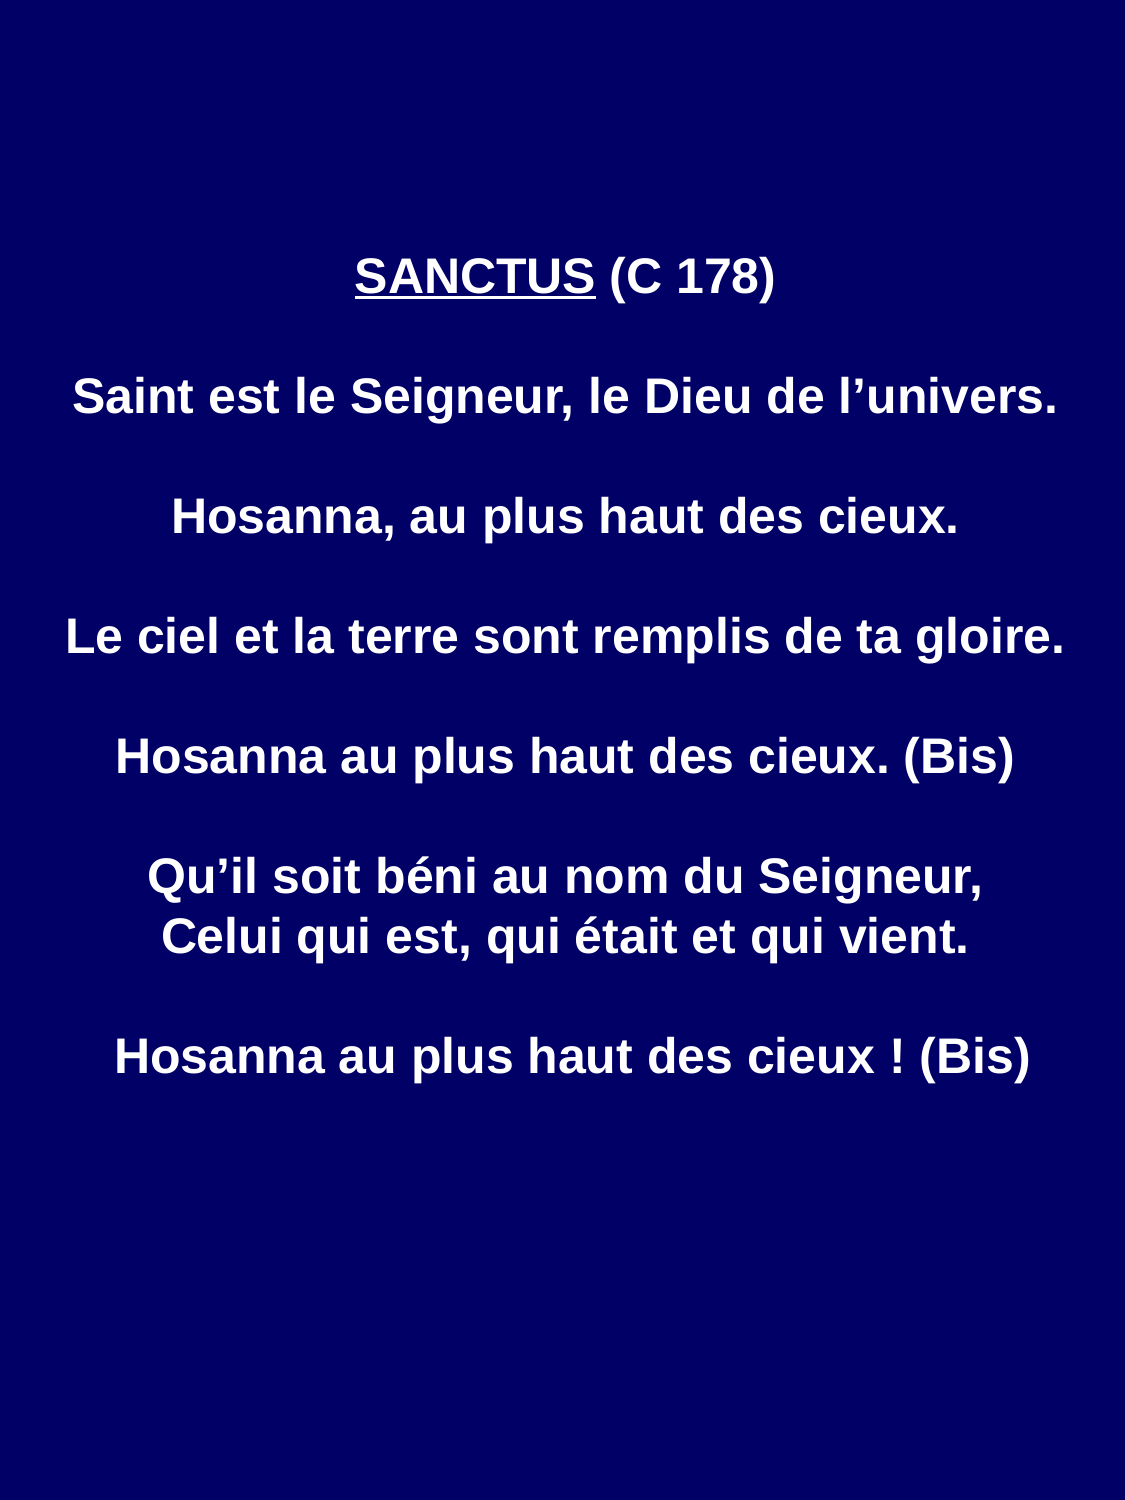

SANCTUS (C 178)
Saint est le Seigneur, le Dieu de l’univers.
Hosanna, au plus haut des cieux.
Le ciel et la terre sont remplis de ta gloire.
 Hosanna au plus haut des cieux. (Bis)
Qu’il soit béni au nom du Seigneur,
Celui qui est, qui était et qui vient.
 Hosanna au plus haut des cieux ! (Bis)